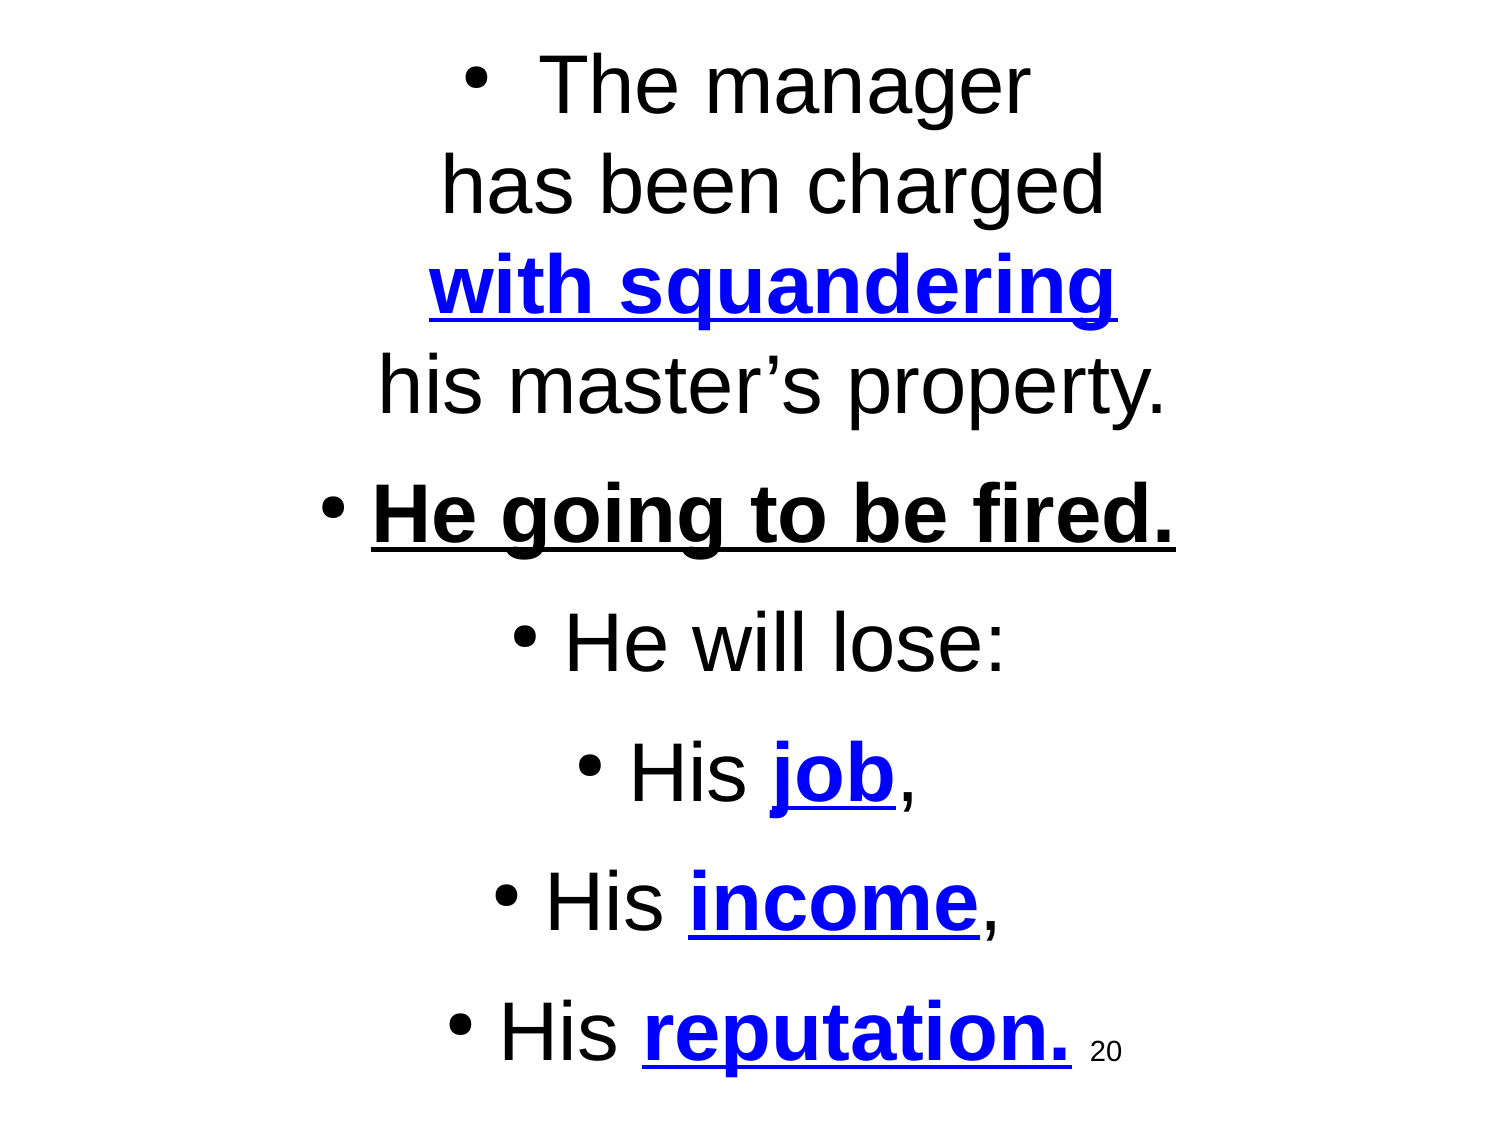

# The manager has been charged with squandering his master’s property.
He going to be fired.
He will lose:
His job,
His income,
His reputation.
20